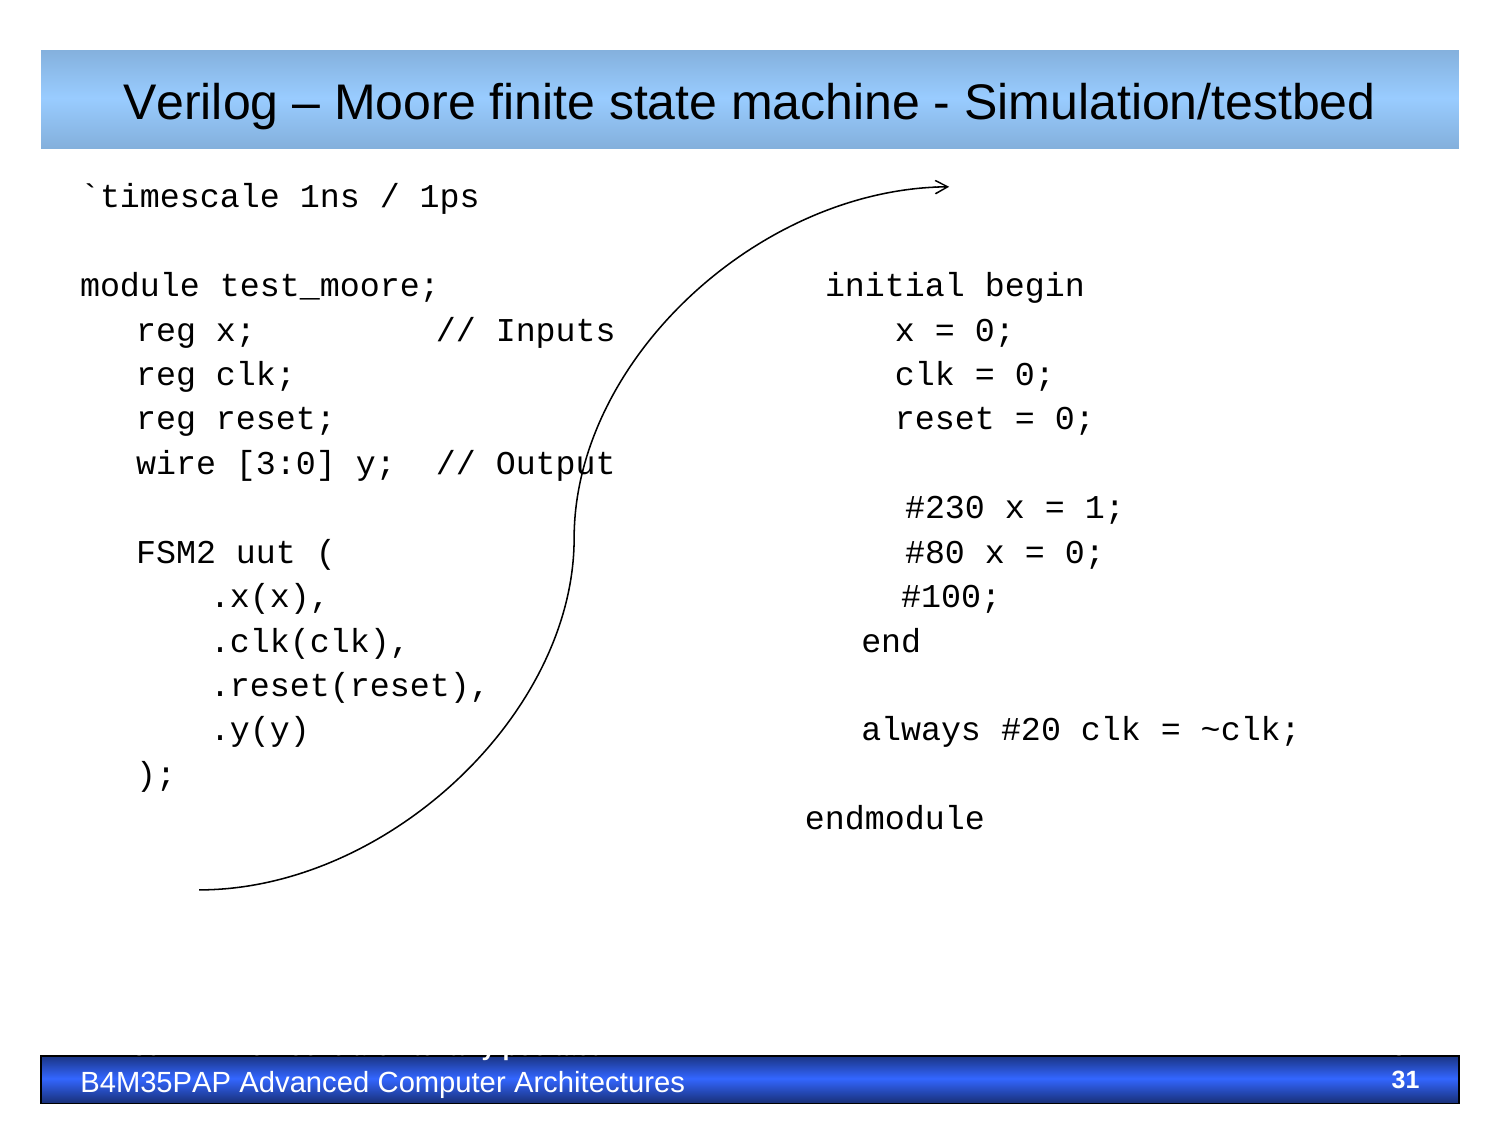

# Verilog – Moore finite state machine - Simulation/testbed
| `timescale 1ns / 1ps module test\_moore; reg x; // Inputs reg clk; reg reset; wire [3:0] y; // Output FSM2 uut ( .x(x), .clk(clk), .reset(reset), .y(y) ); | initial begin x = 0; clk = 0; reset = 0; #230 x = 1; #80 x = 0; #100; end always #20 clk = ~clk; endmodule |
| --- | --- |
A4M36PAP Pokročilé architektury počítačů